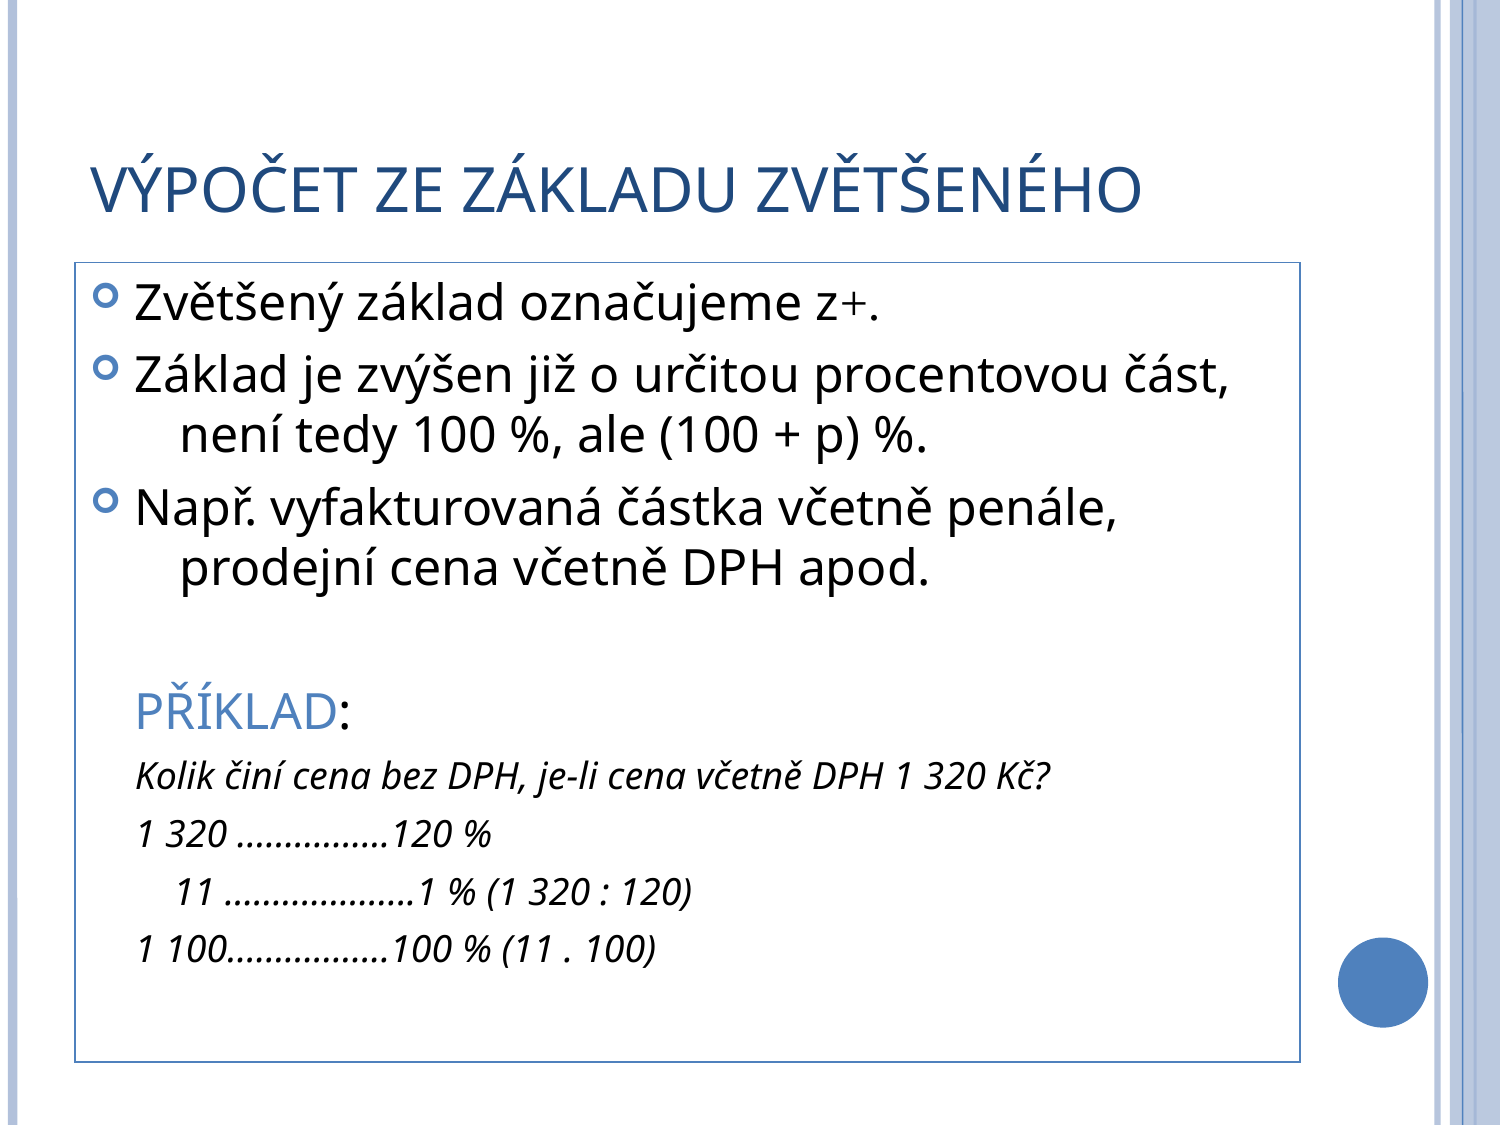

# Výpočet ze základu zvětšeného
Zvětšený základ označujeme z+.
Základ je zvýšen již o určitou procentovou část, není tedy 100 %, ale (100 + p) %.
Např. vyfakturovaná částka včetně penále, prodejní cena včetně DPH apod.
PŘÍKLAD:
Kolik činí cena bez DPH, je-li cena včetně DPH 1 320 Kč?
1 320 …………….120 %
 11 ………………..1 % (1 320 : 120)
1 100……………..100 % (11 . 100)